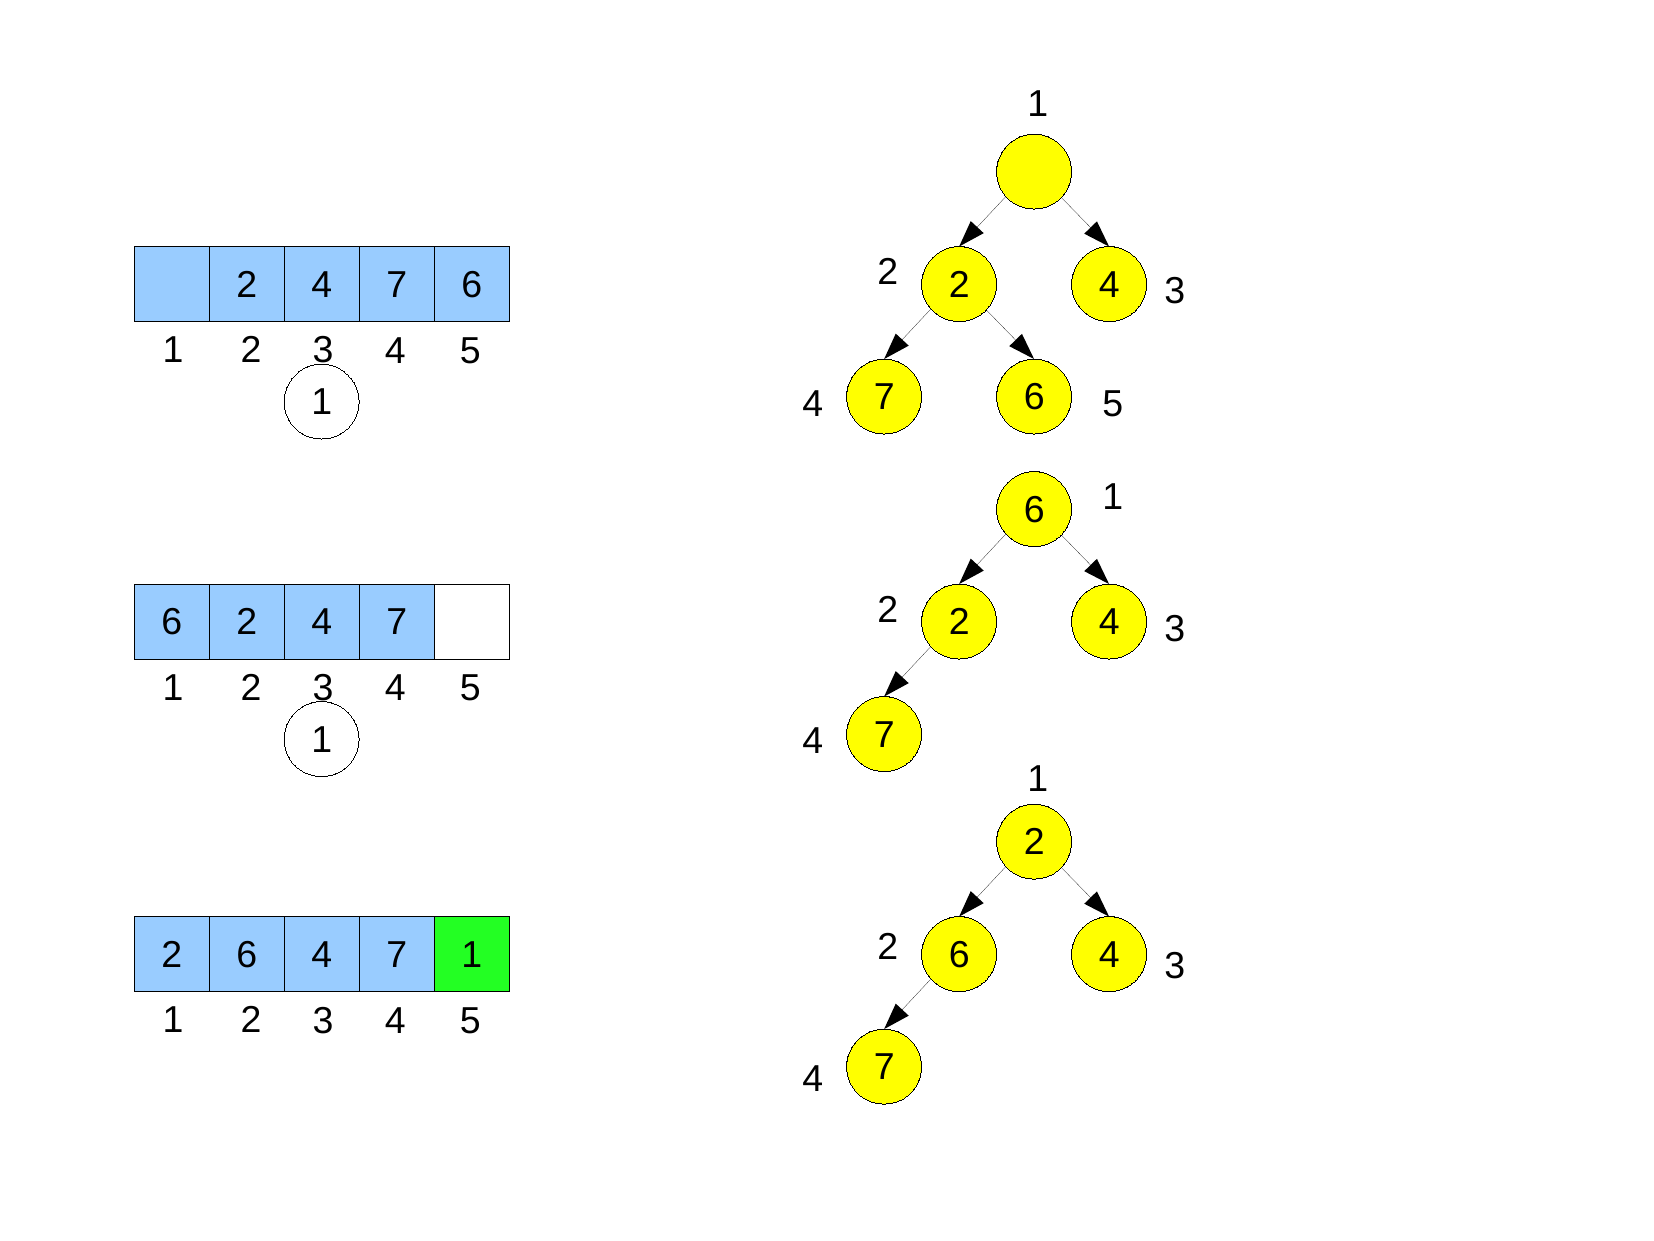

1
2
2
4
7
6
2
4
3
1
2
3
4
5
7
6
1
4
5
1
6
2
6
2
4
7
2
4
3
1
2
3
4
5
7
1
4
1
2
2
6
4
7
1
6
4
2
3
1
2
3
4
5
7
4